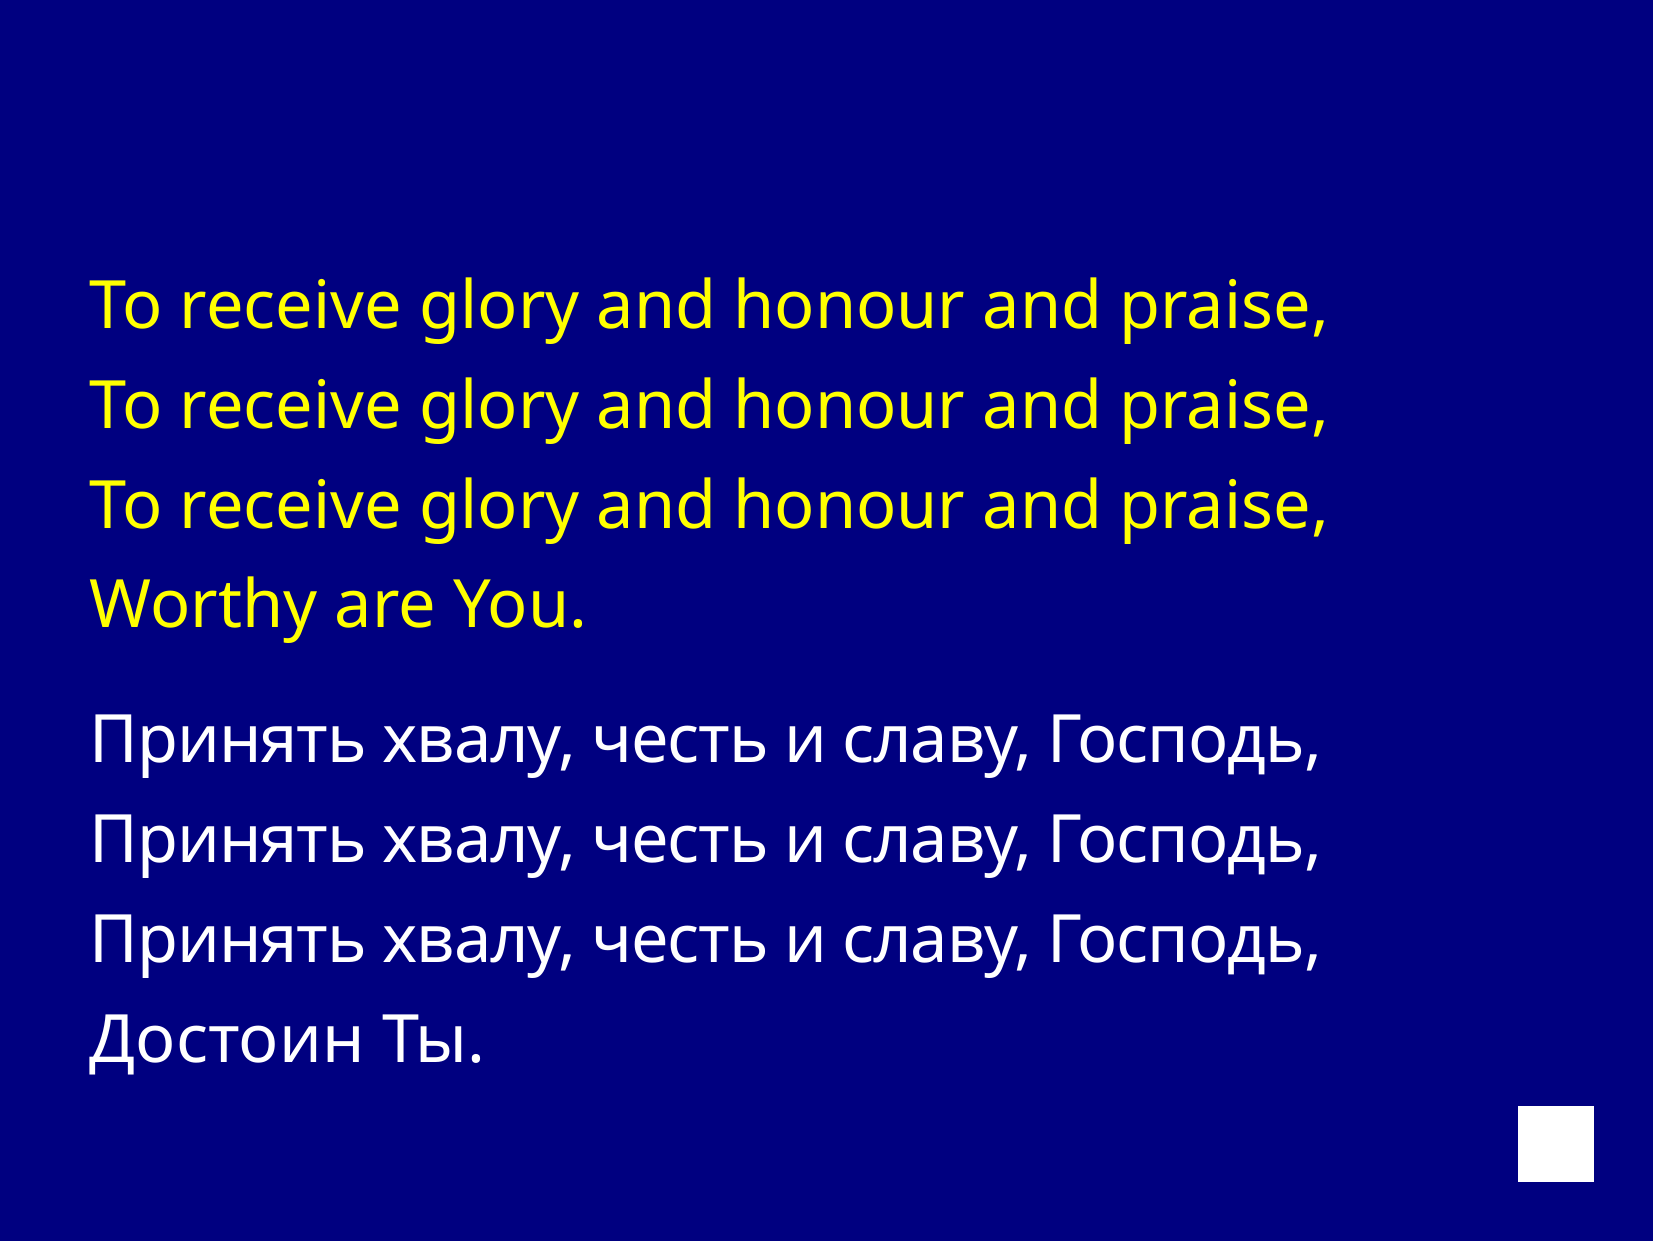

To receive glory and honour and praise,
To receive glory and honour and praise,
To receive glory and honour and praise,
Worthy are You.
Принять хвалу, честь и славу, Господь,
Принять хвалу, честь и славу, Господь,
Принять хвалу, честь и славу, Господь,
Достоин Ты.